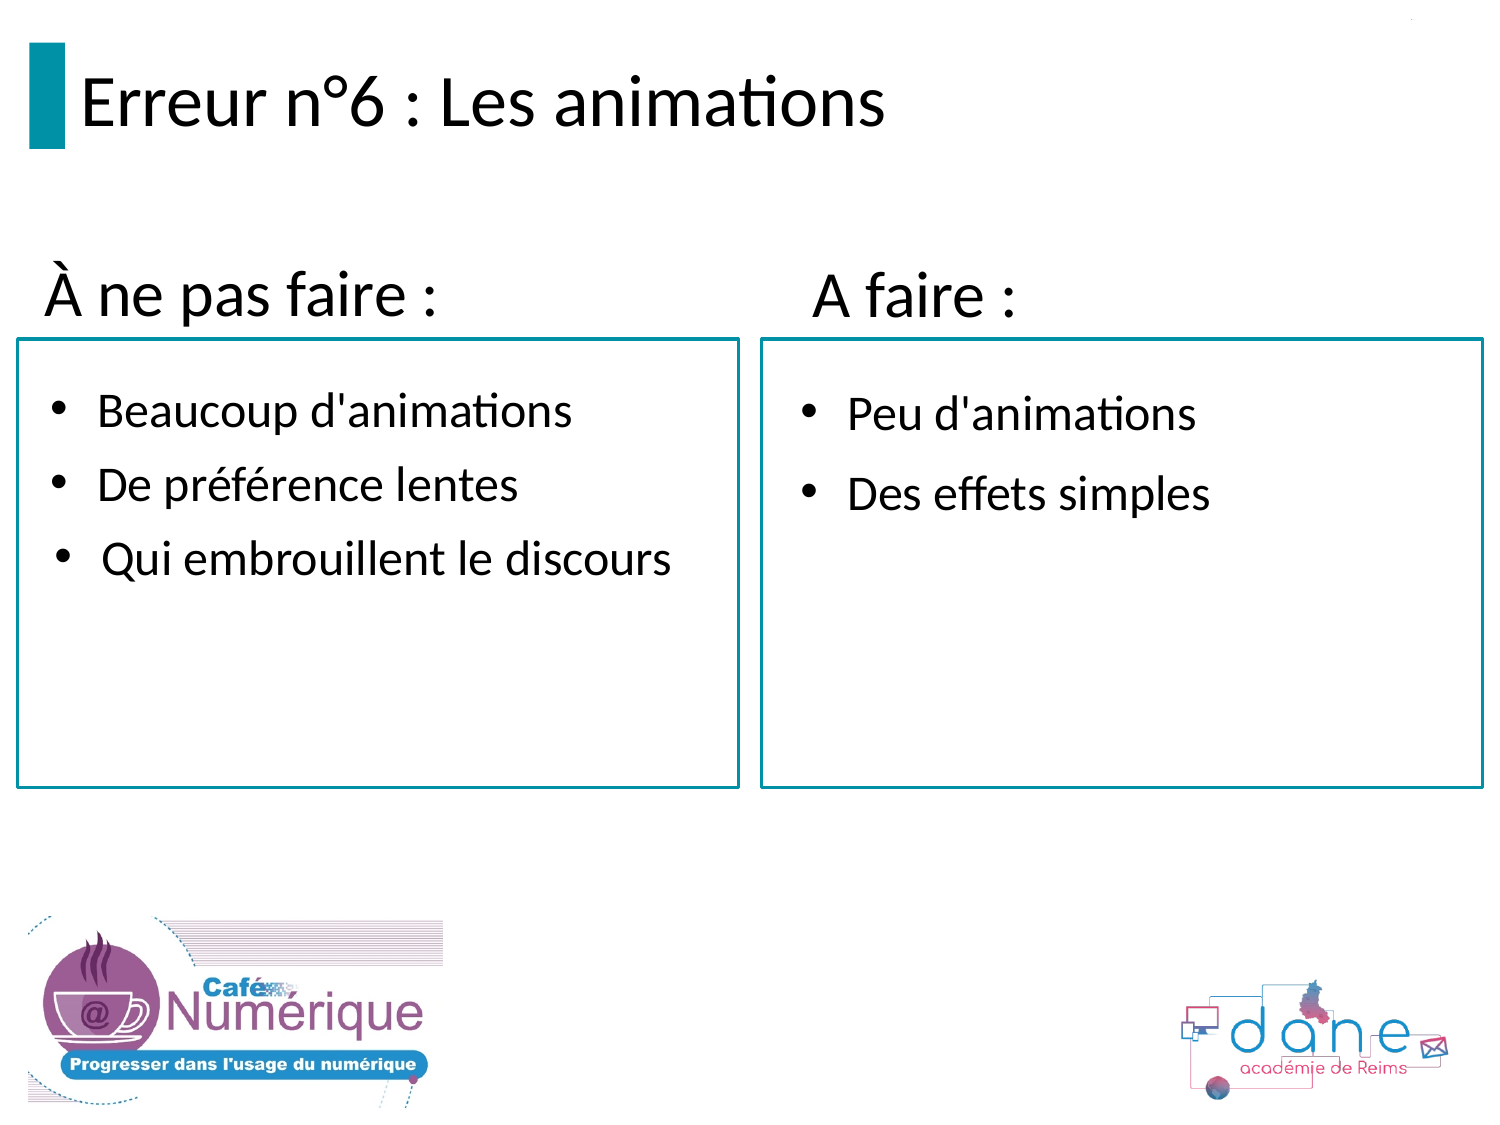

# Erreur n°6 : Les animations
À ne pas faire :
A faire :
Beaucoup d'animations
Peu d'animations
De préférence lentes
Des effets simples
Qui embrouillent le discours